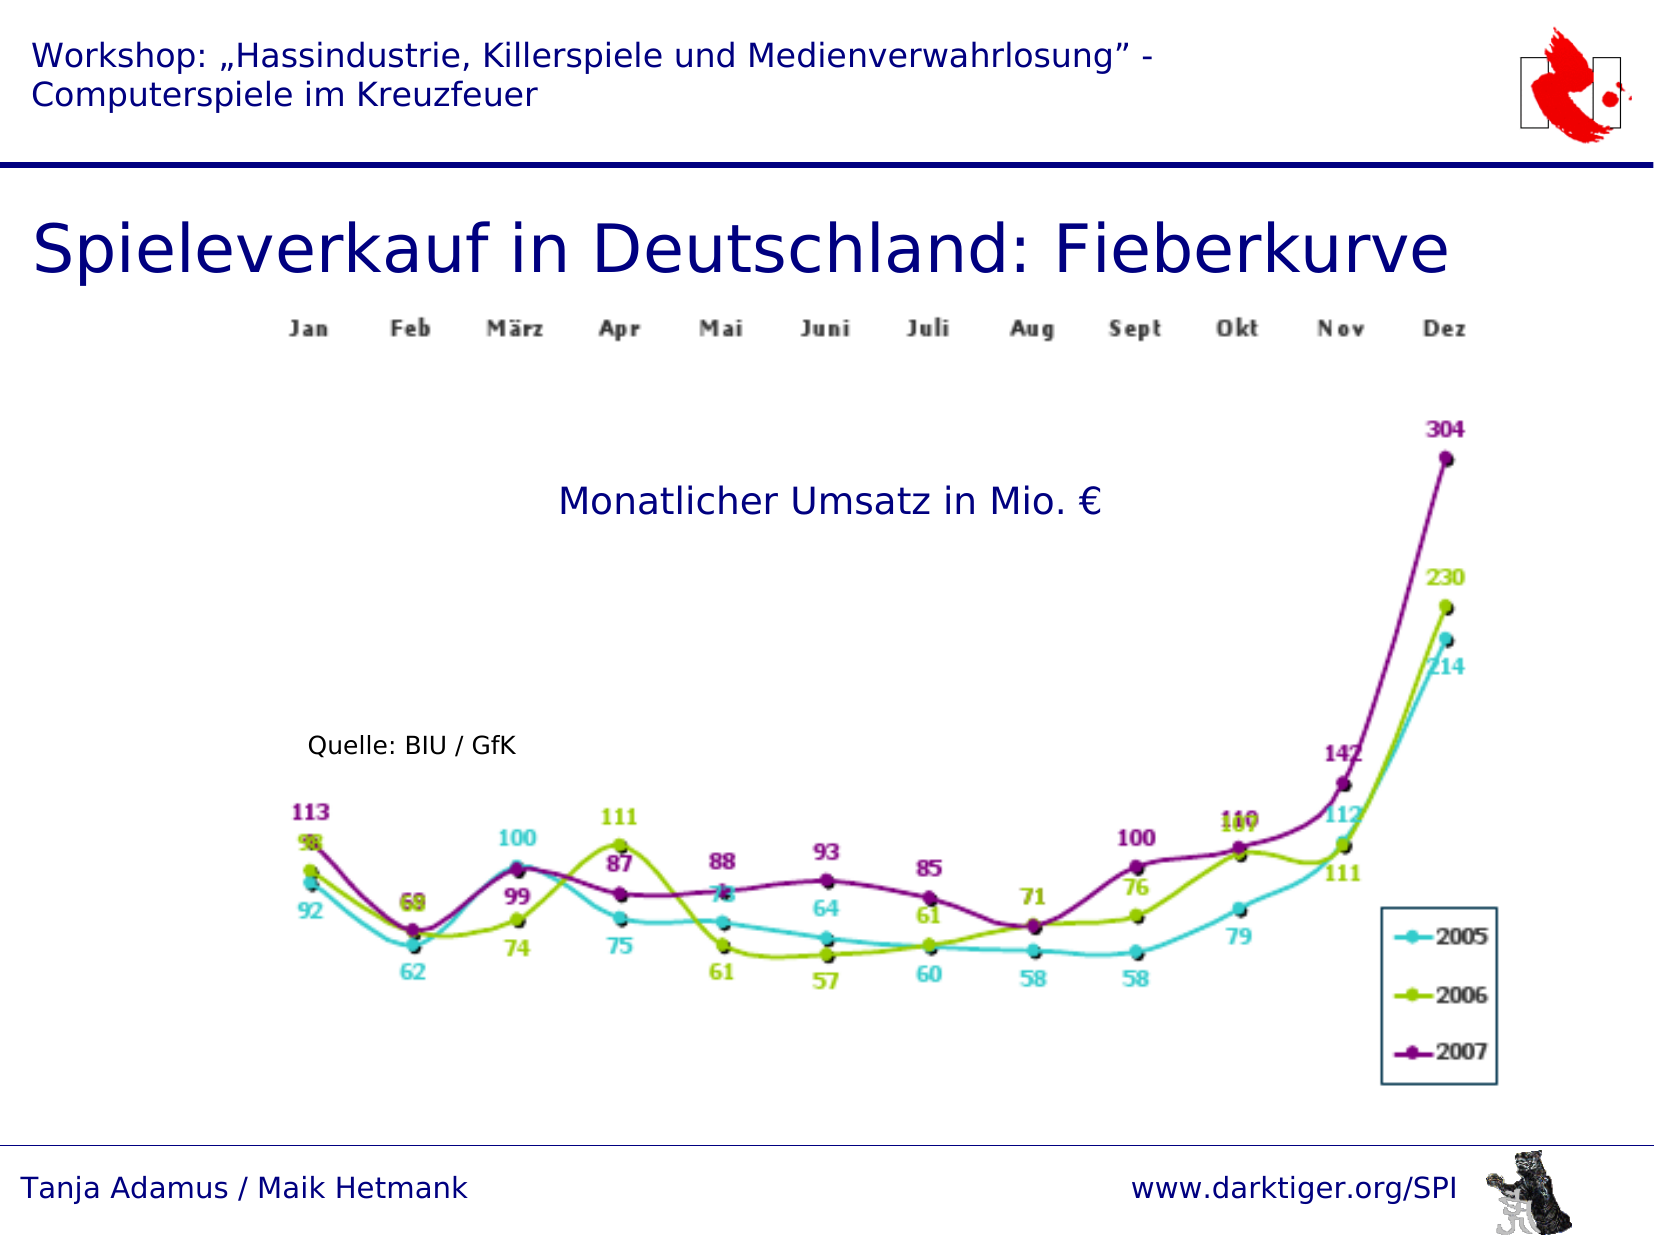

Workshop: „Hassindustrie, Killerspiele und Medienverwahrlosung” - Computerspiele im Kreuzfeuer
Spieleverkauf in Deutschland: Fieberkurve
Monatlicher Umsatz in Mio. €
Quelle: BIU / GfK